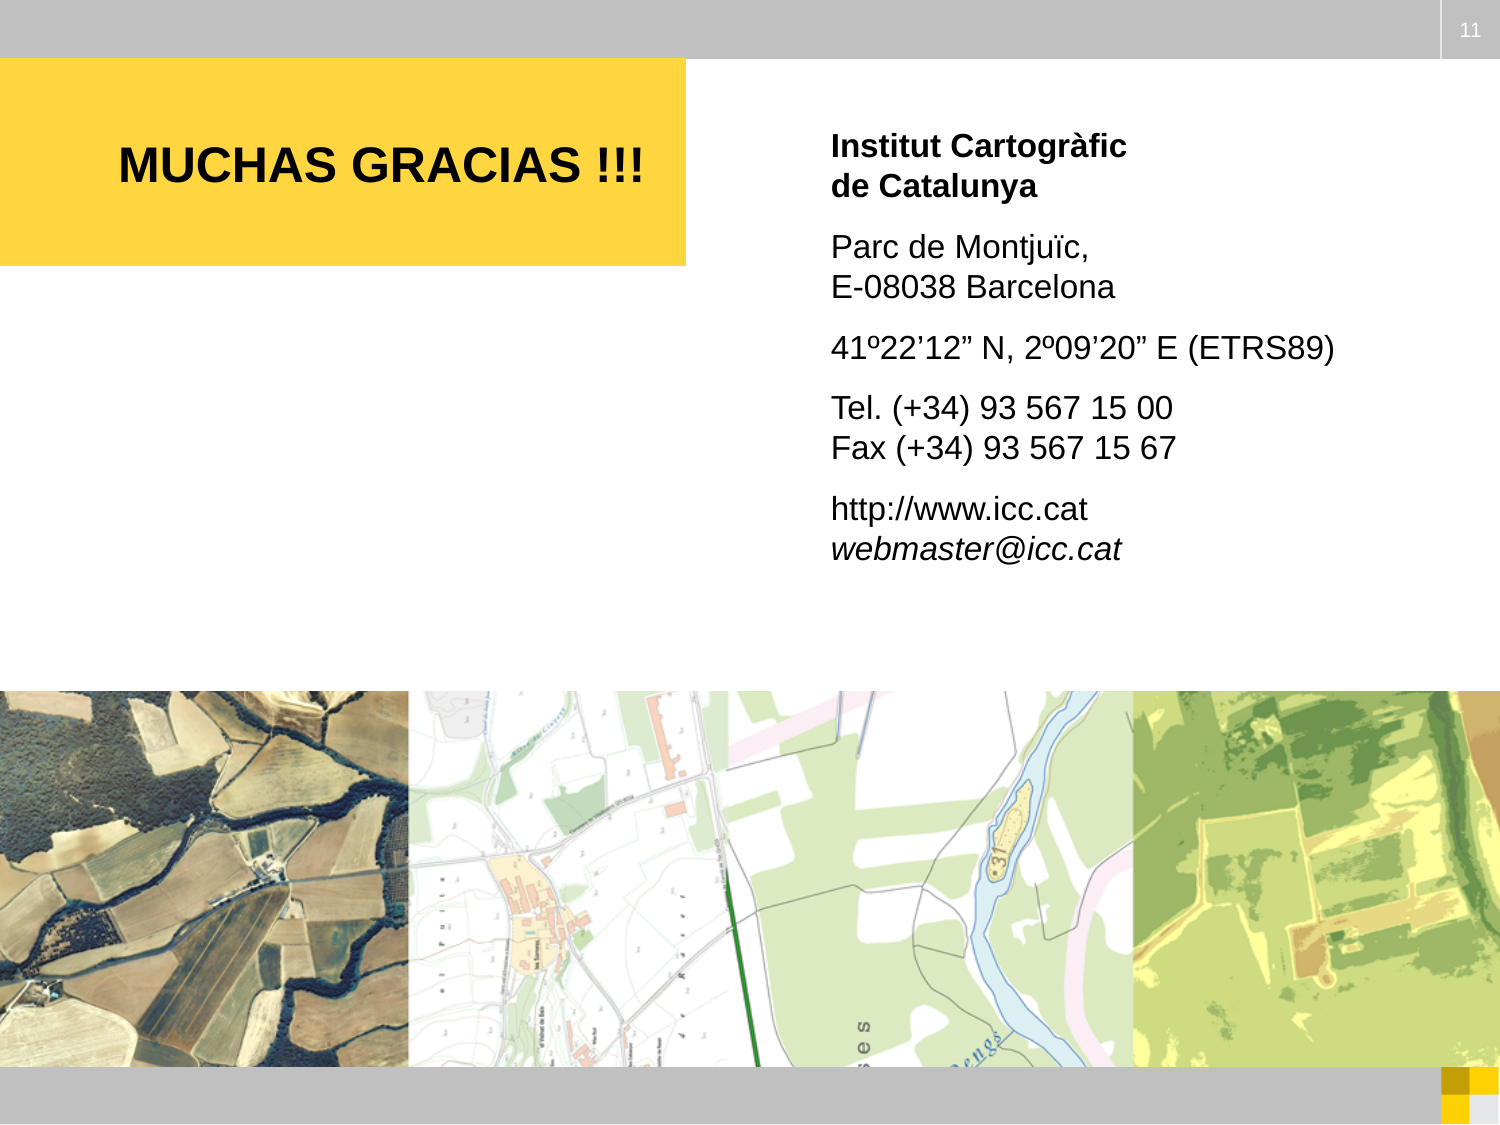

# MUCHAS GRACIAS !!!
Institut Cartogràfic
de Catalunya
Parc de Montjuïc,
E-08038 Barcelona
41º22’12” N, 2º09’20” E (ETRS89)
Tel. (+34) 93 567 15 00
Fax (+34) 93 567 15 67
http://www.icc.cat
webmaster@icc.cat